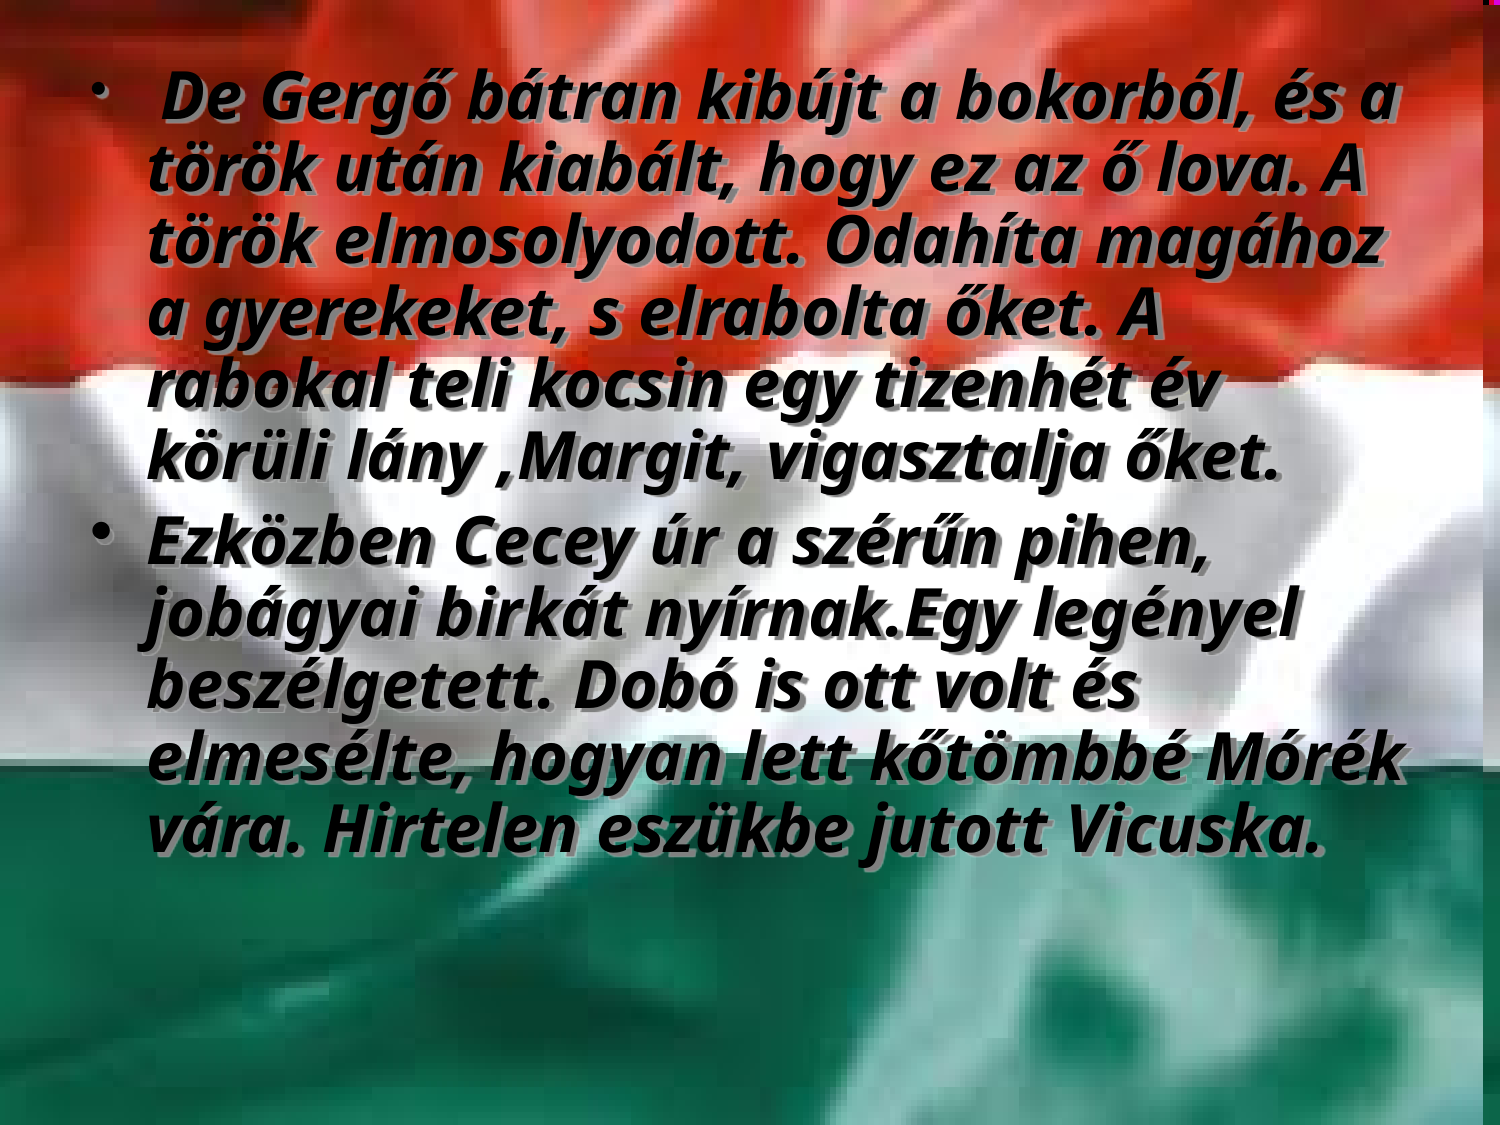

# De Gergő bátran kibújt a bokorból, és a török után kiabált, hogy ez az ő lova. A török elmosolyodott. Odahíta magához a gyerekeket, s elrabolta őket. A rabokal teli kocsin egy tizenhét év körüli lány ,Margit, vigasztalja őket.
Ezközben Cecey úr a szérűn pihen, jobágyai birkát nyírnak.Egy legényel beszélgetett. Dobó is ott volt és elmesélte, hogyan lett kőtömbbé Mórék vára. Hirtelen eszükbe jutott Vicuska.